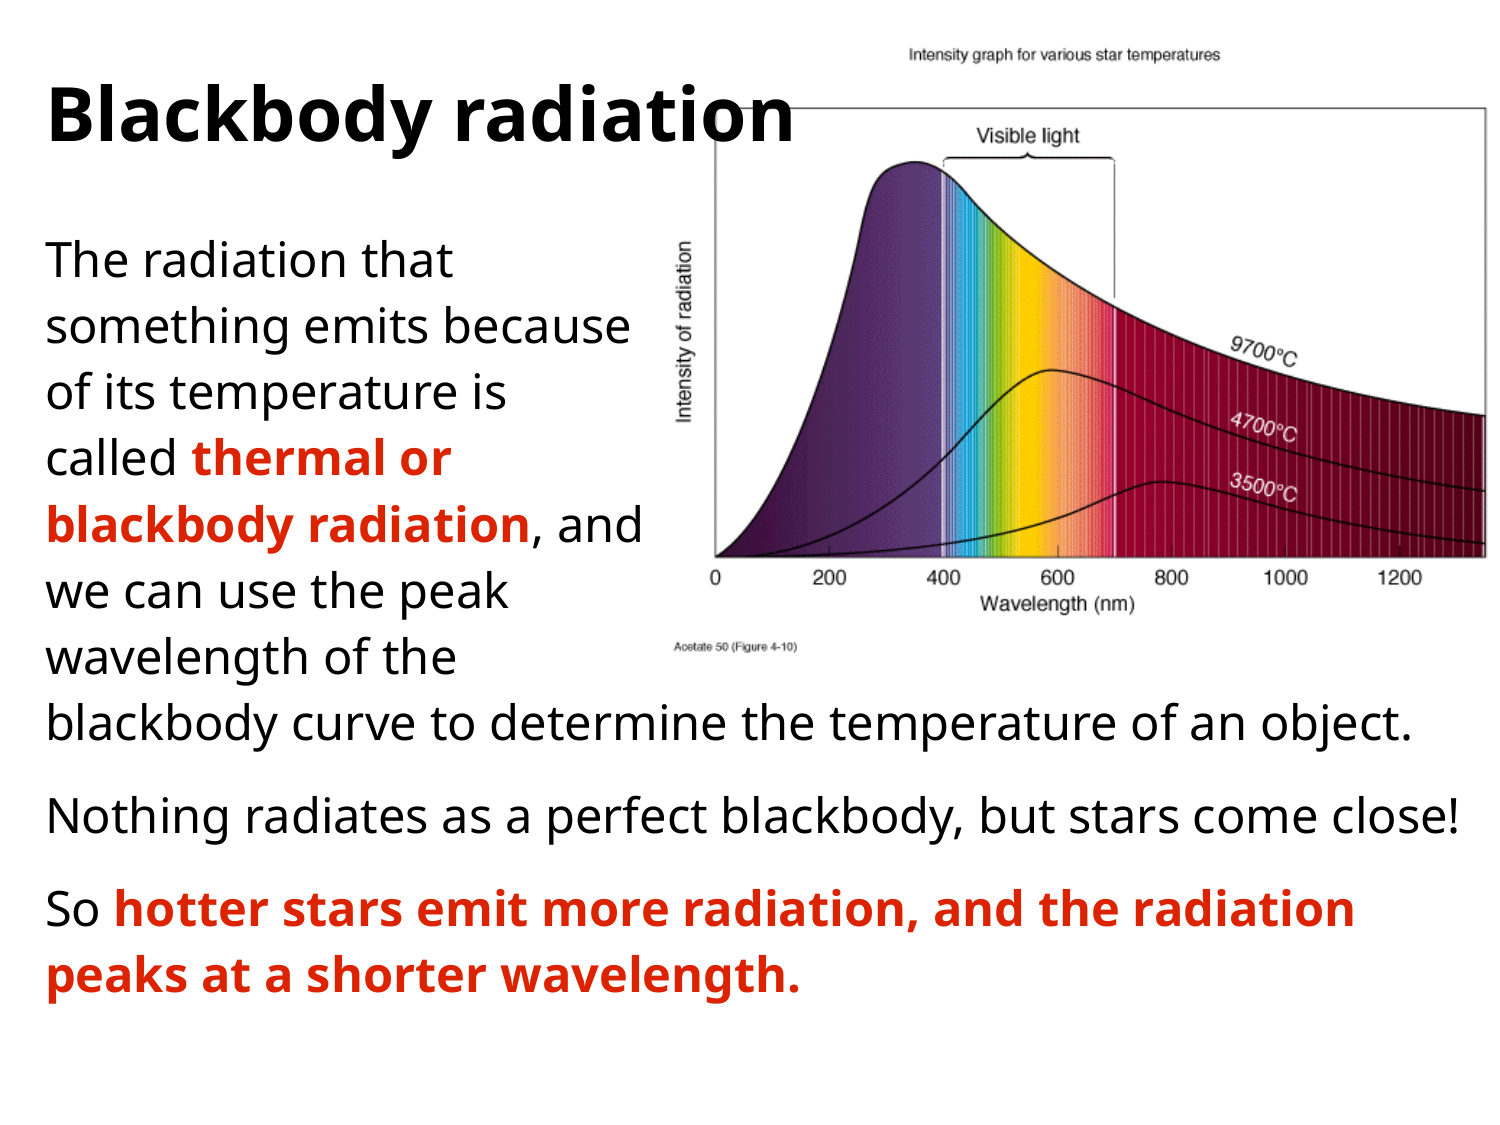

# Blackbody radiation
The radiation that
something emits because
of its temperature is
called thermal or
blackbody radiation, and
we can use the peak
wavelength of the
blackbody curve to determine the temperature of an object.
Nothing radiates as a perfect blackbody, but stars come close!
So hotter stars emit more radiation, and the radiation peaks at a shorter wavelength.